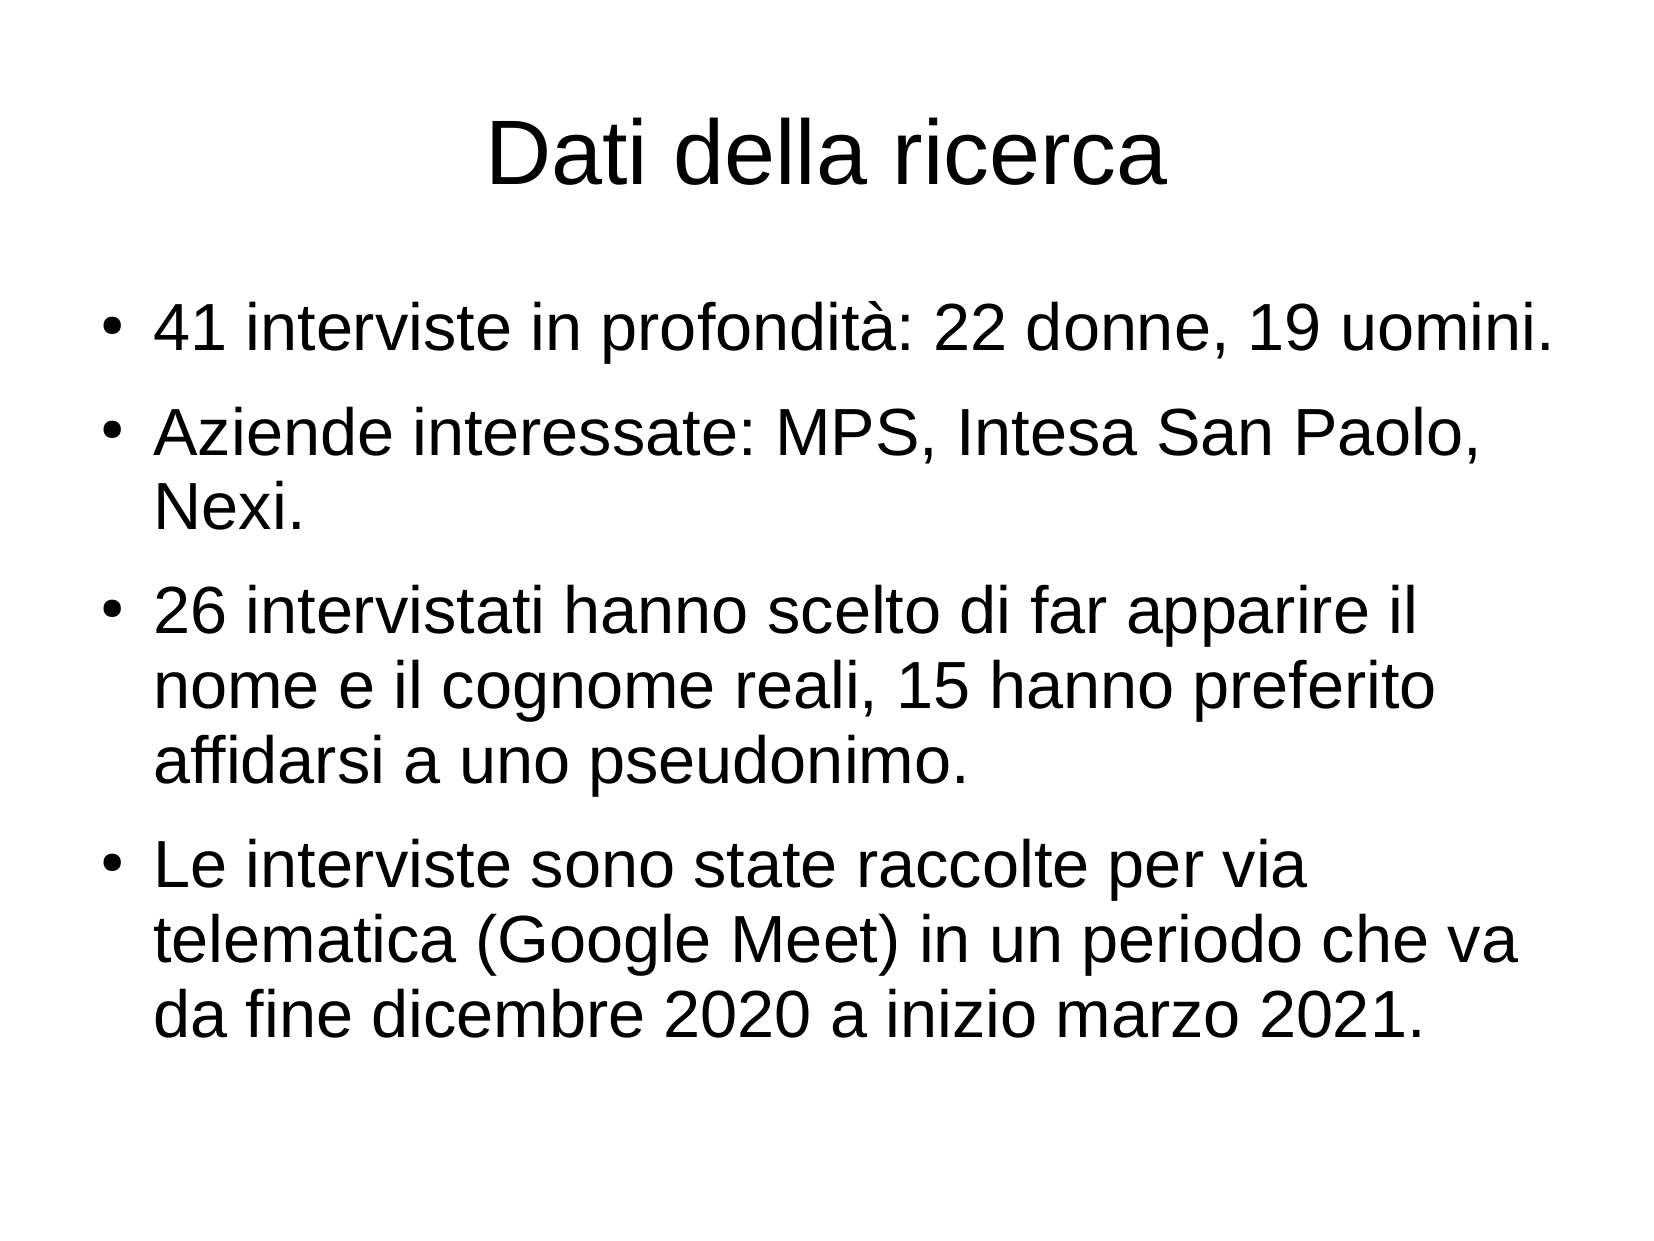

# Dati della ricerca
41 interviste in profondità: 22 donne, 19 uomini.
Aziende interessate: MPS, Intesa San Paolo, Nexi.
26 intervistati hanno scelto di far apparire il nome e il cognome reali, 15 hanno preferito affidarsi a uno pseudonimo.
Le interviste sono state raccolte per via telematica (Google Meet) in un periodo che va da fine dicembre 2020 a inizio marzo 2021.